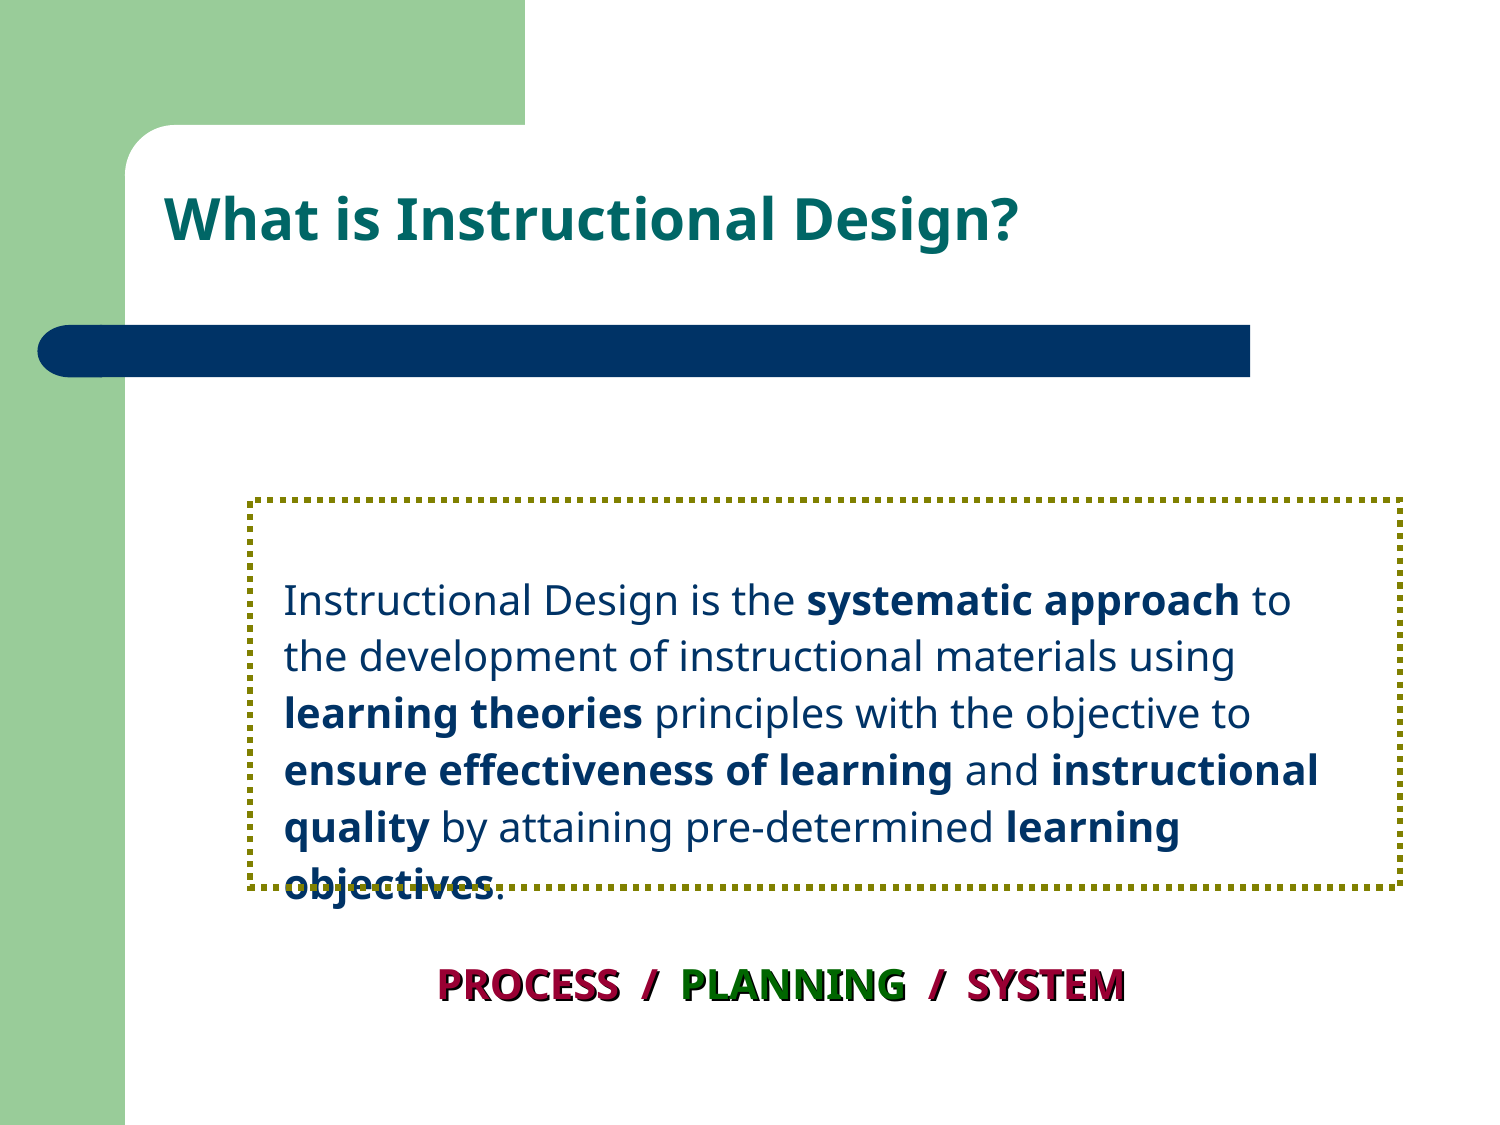

# What is Instructional Design?
	Instructional Design is the systematic approach to the development of instructional materials using learning theories principles with the objective to ensure effectiveness of learning and instructional quality by attaining pre-determined learning objectives.
PROCESS / PLANNING / SYSTEM